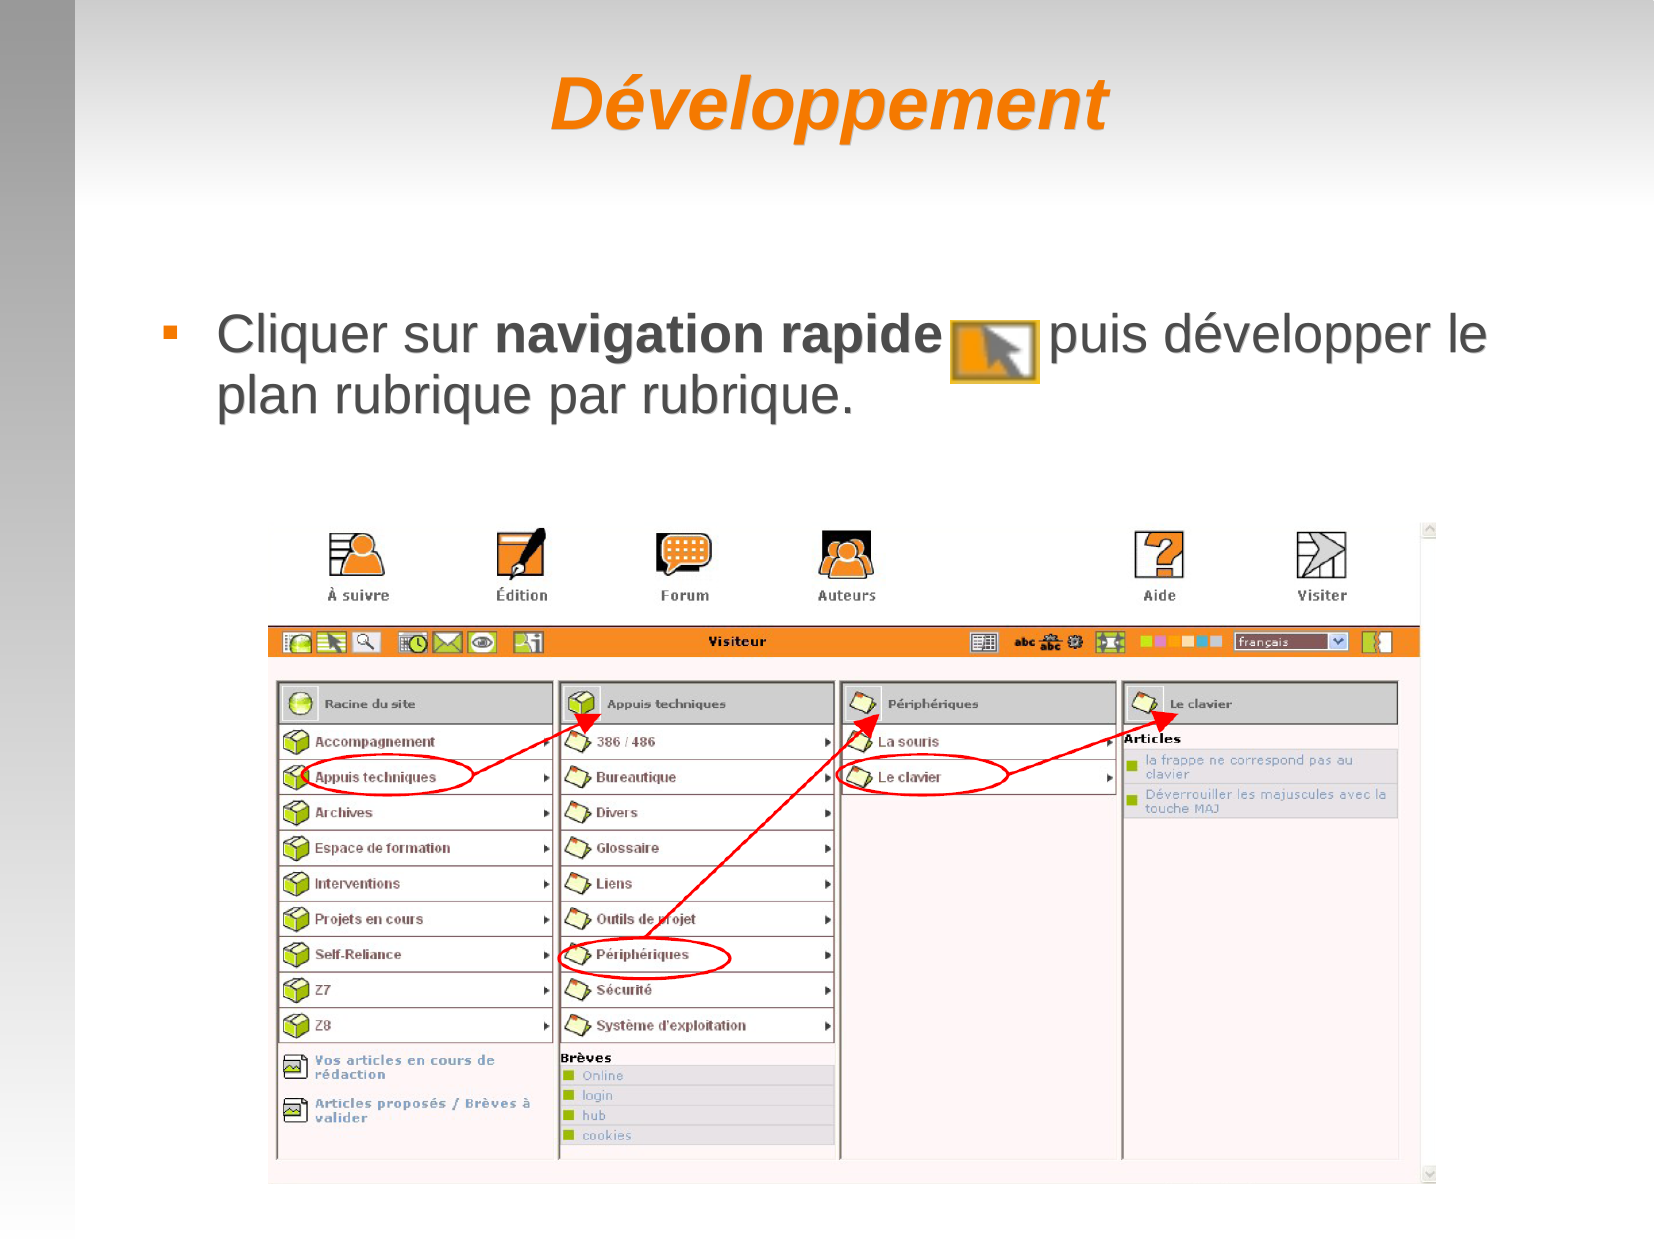

# Développement
Cliquer sur navigation rapide puis développer le plan rubrique par rubrique.